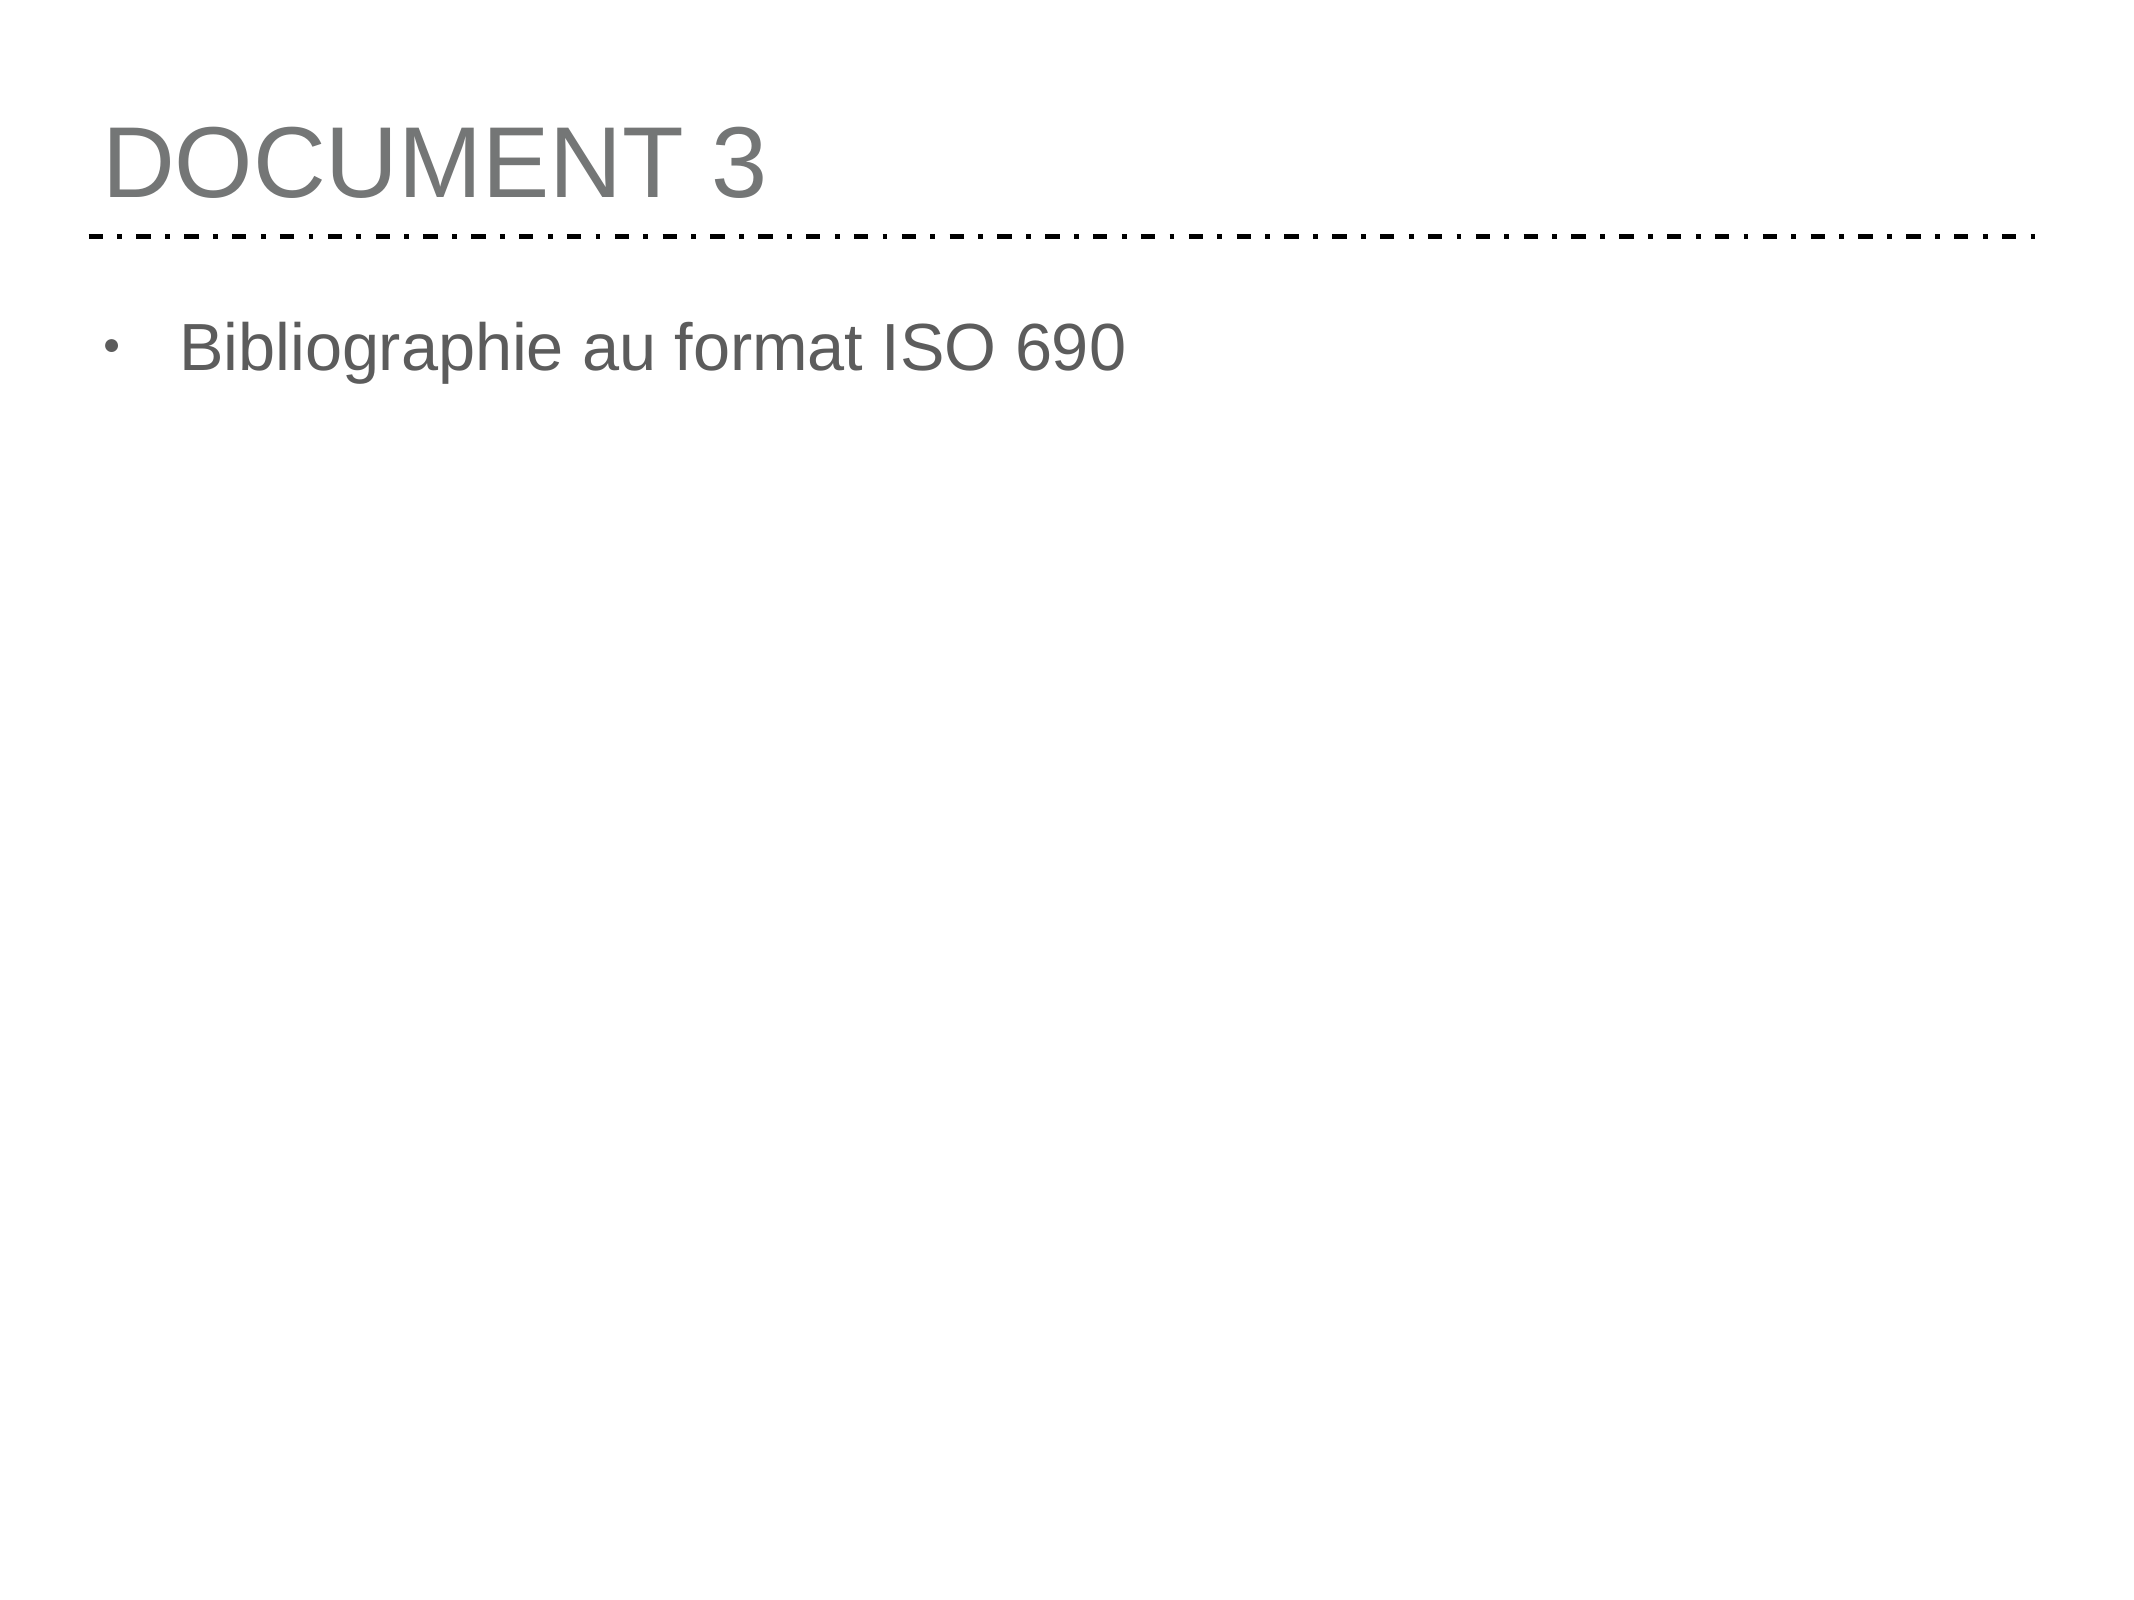

DOCUMENT 3
Bibliographie au format ISO 690